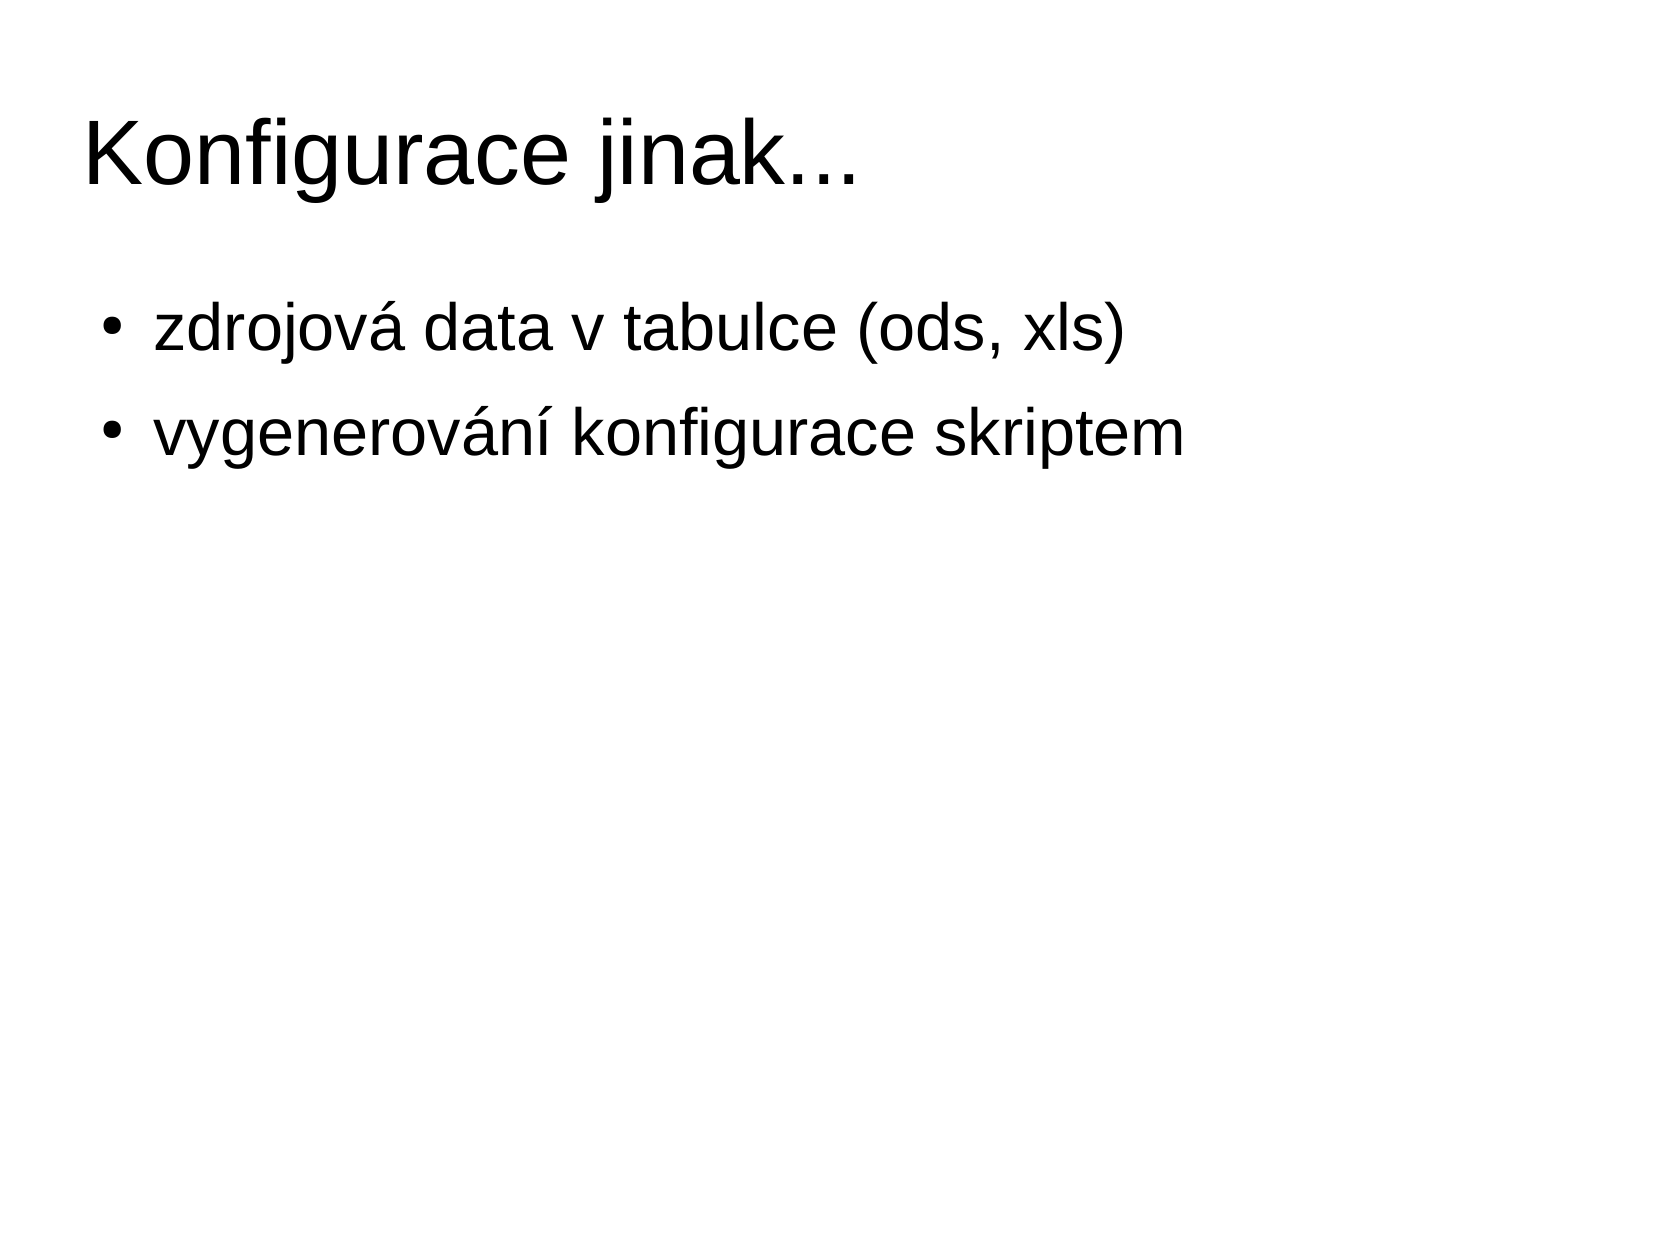

# Konfigurace jinak...
zdrojová data v tabulce (ods, xls)
vygenerování konfigurace skriptem